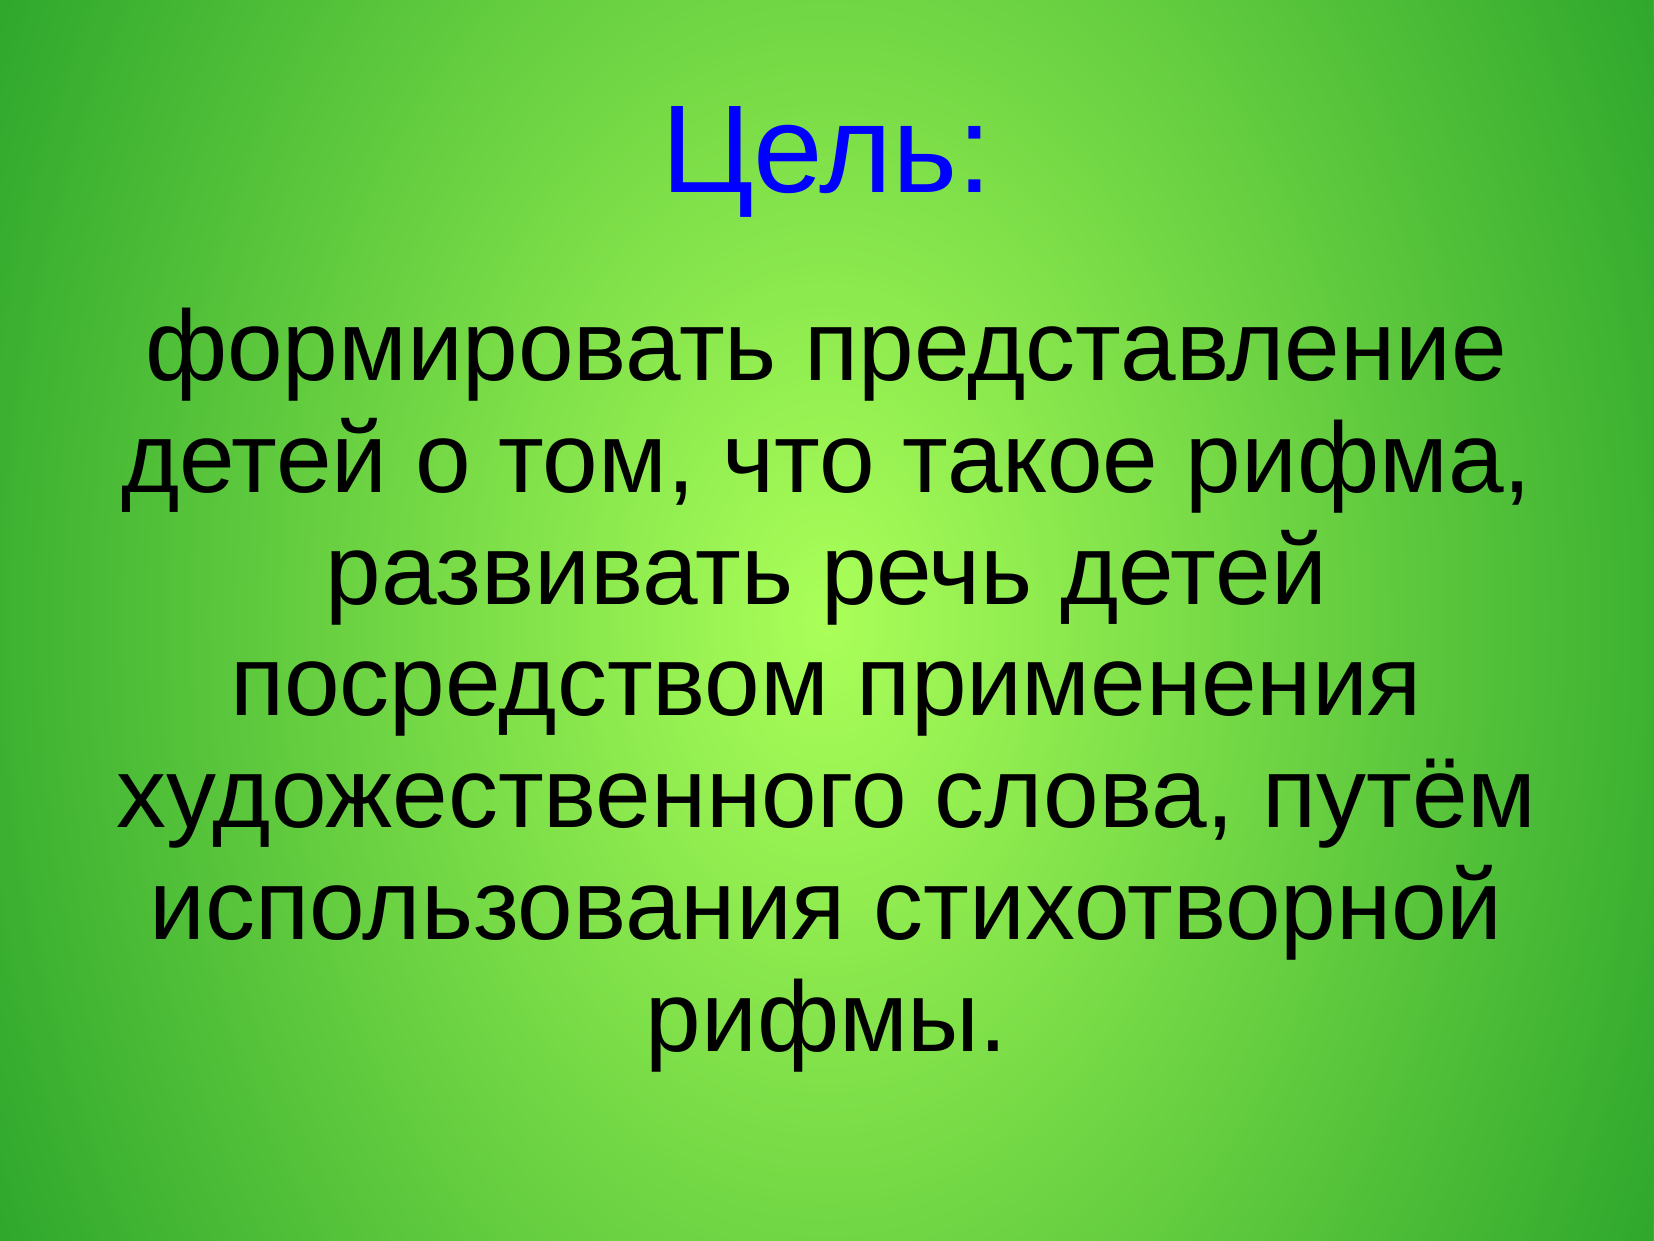

# Цель:
формировать представление детей о том, что такое рифма, развивать речь детей посредством применения художественного слова, путём использования стихотворной рифмы.